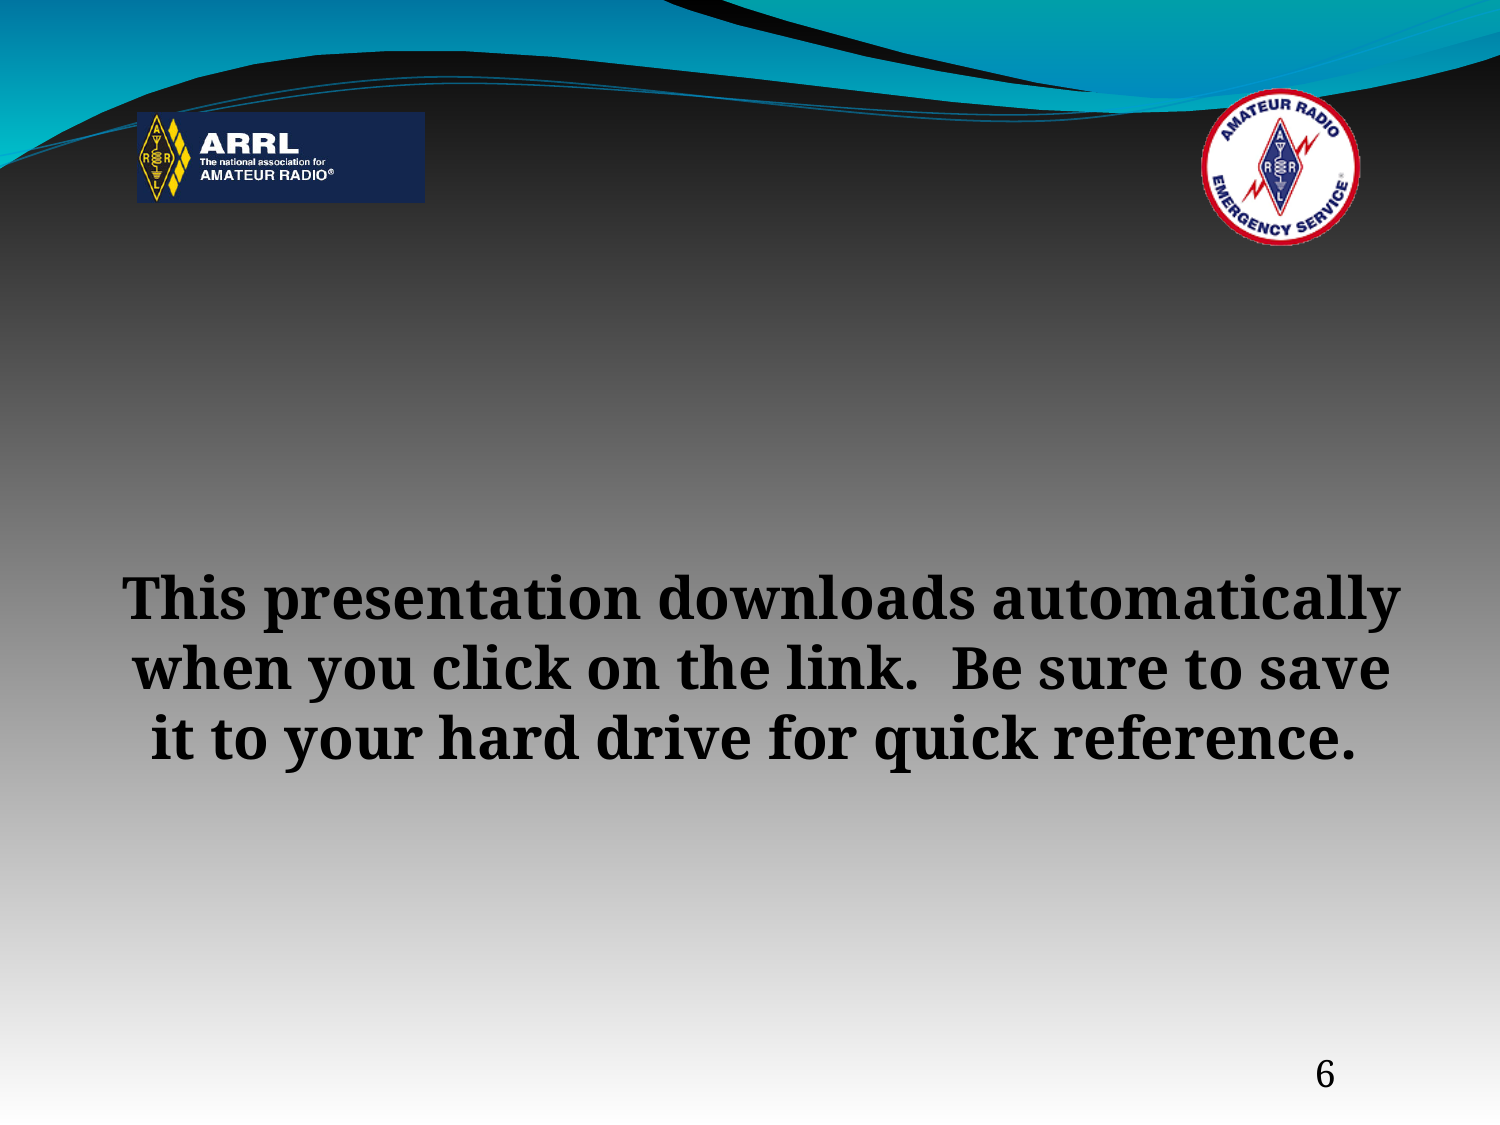

#
This presentation downloads automatically when you click on the link. Be sure to save it to your hard drive for quick reference.